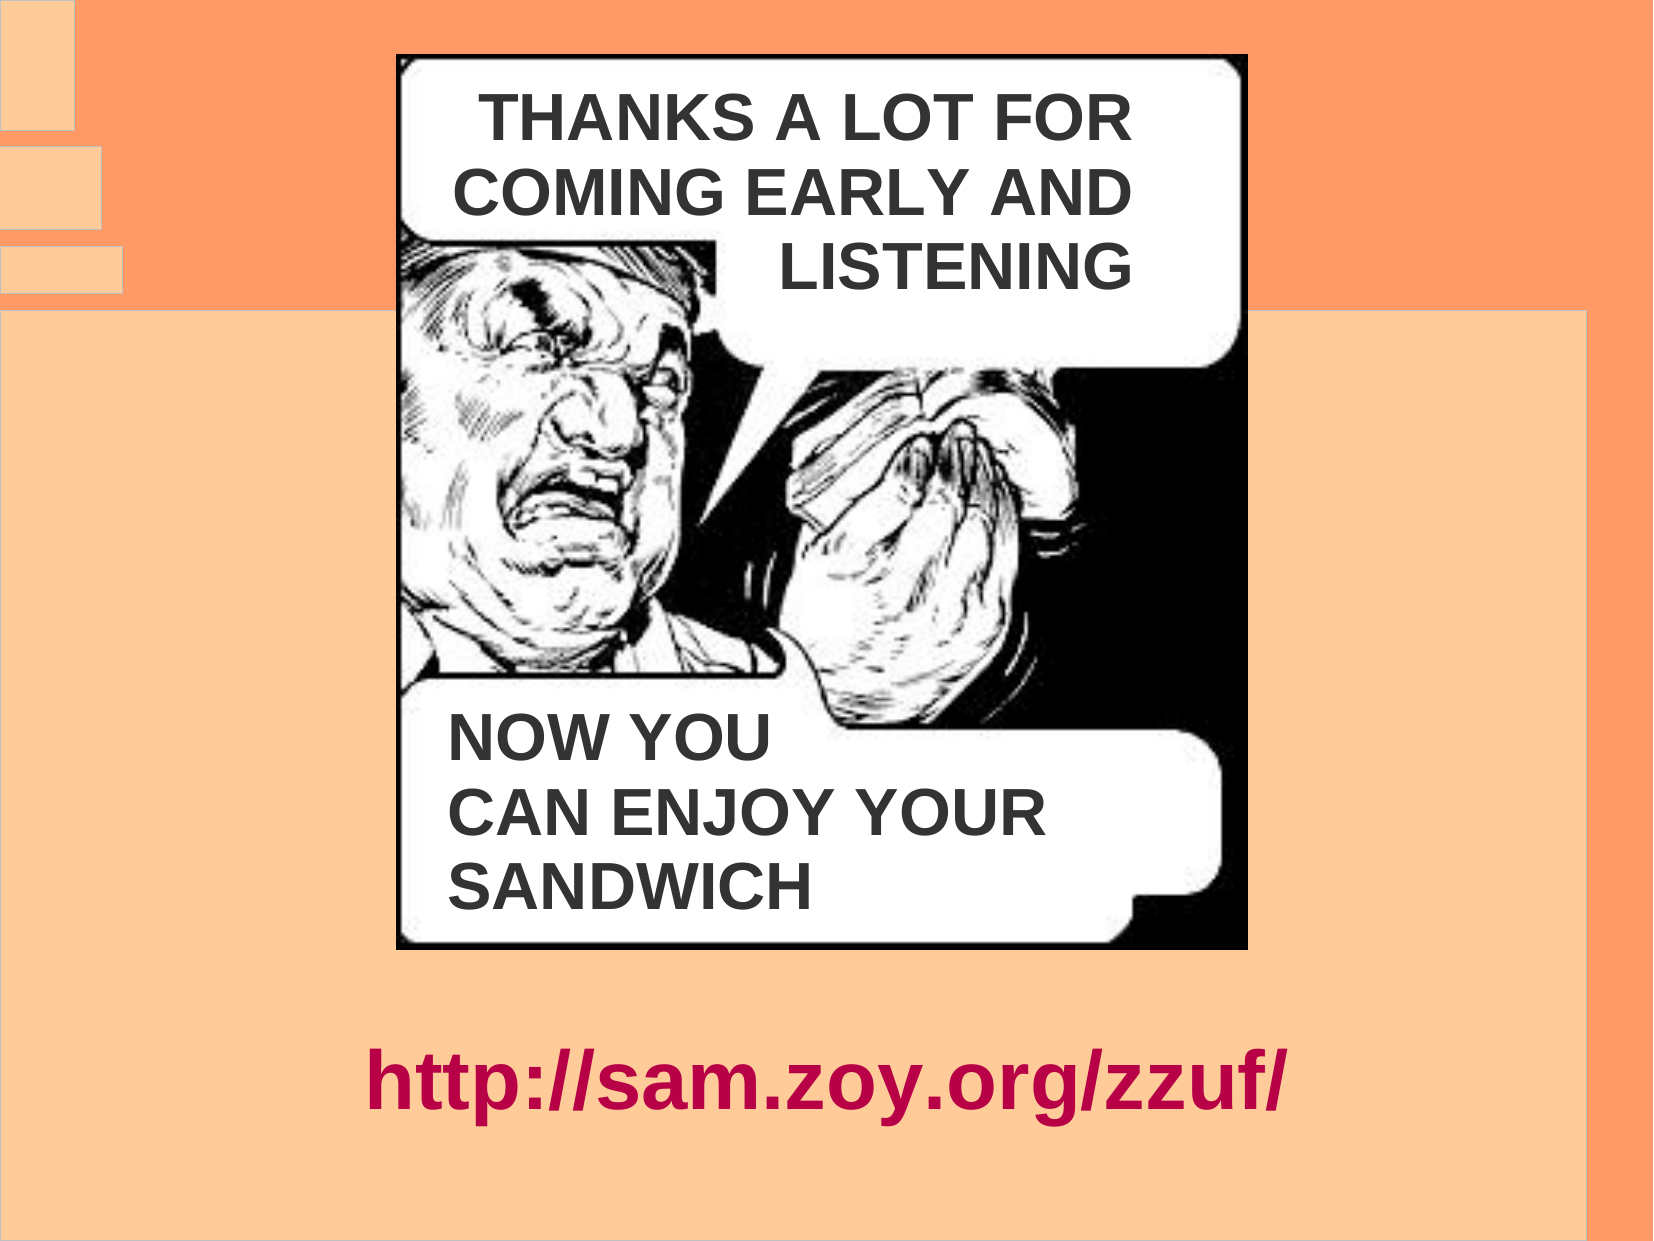

THANKS A LOT FOR
COMING EARLY AND
LISTENING
NOW YOU
CAN ENJOY YOUR
SANDWICH
# http://sam.zoy.org/zzuf/